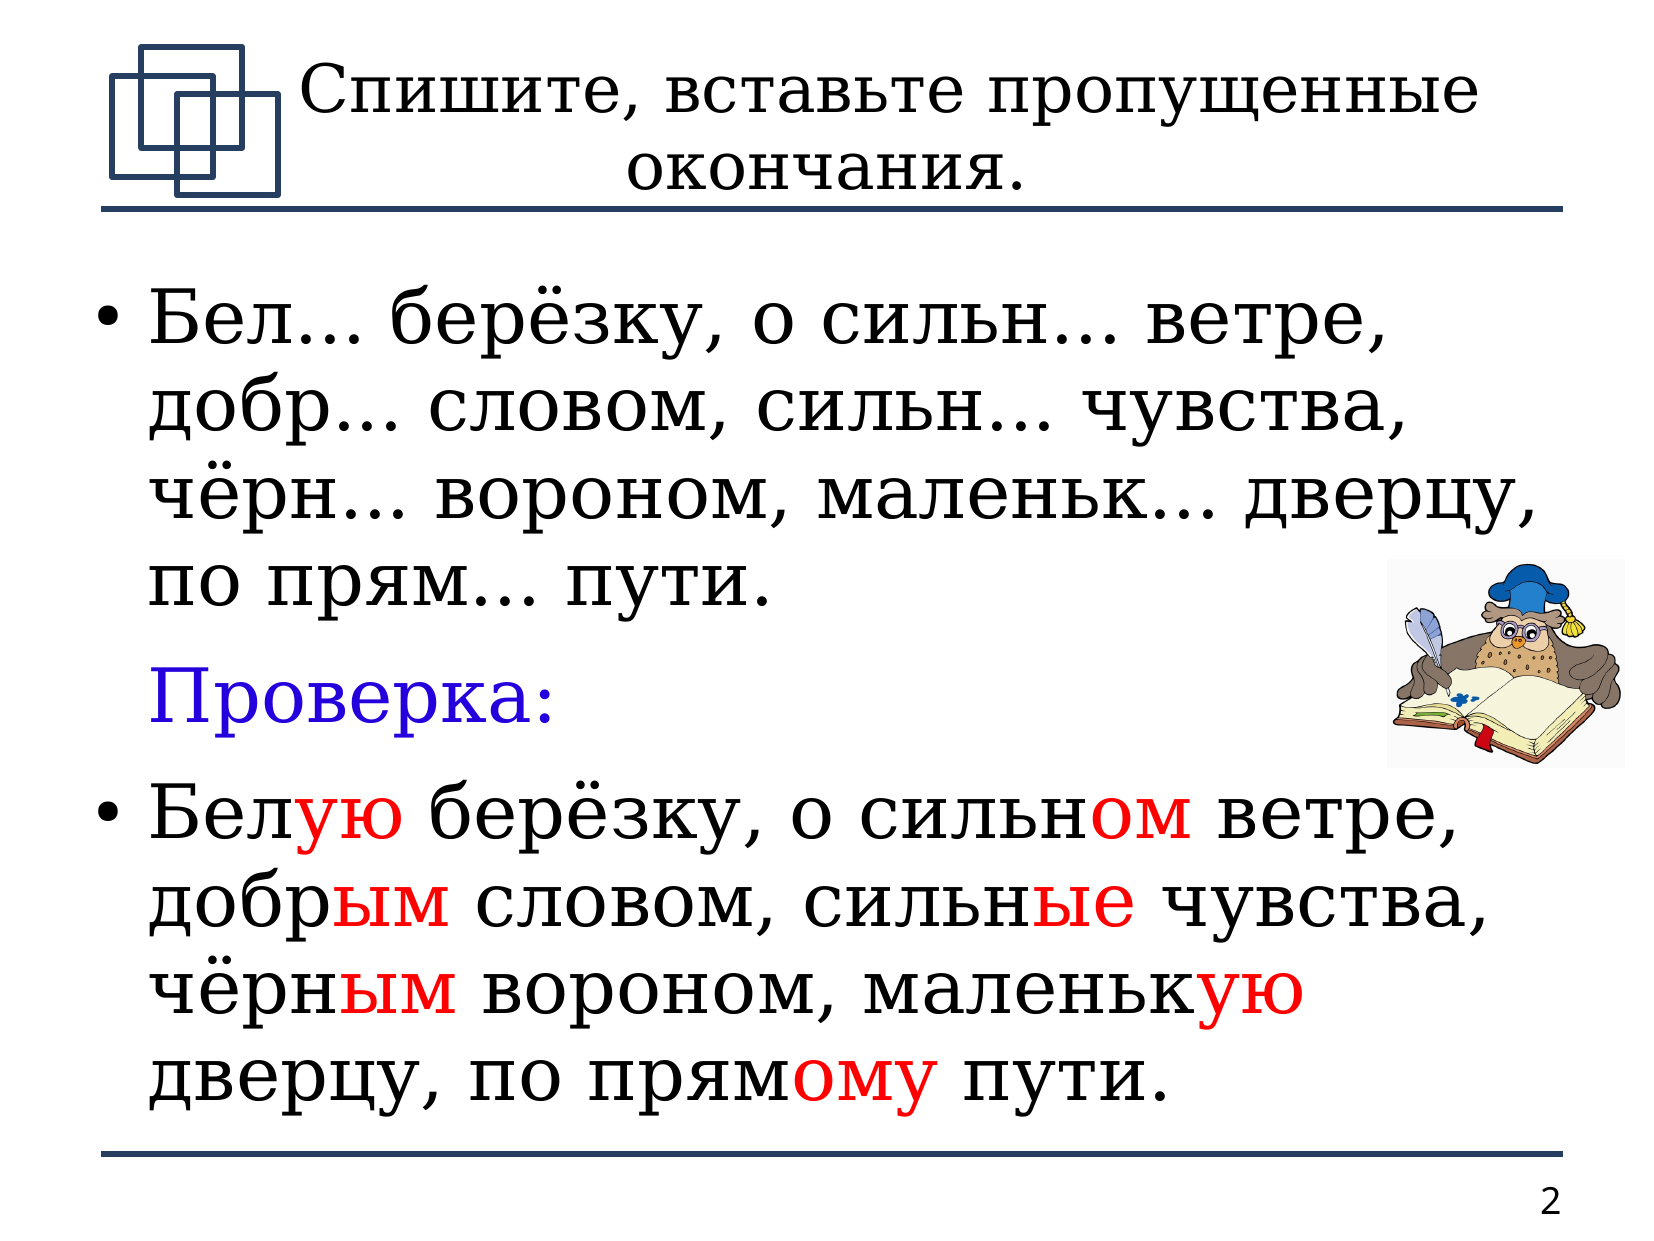

# Спишите, вставьте пропущенные окончания.
Бел... берёзку, о сильн... ветре, добр... словом, сильн... чувства, чёрн... вороном, маленьк... дверцу, по прям... пути.
Проверка:
Белую берёзку, о сильном ветре, добрым словом, сильные чувства, чёрным вороном, маленькую дверцу, по прямому пути.